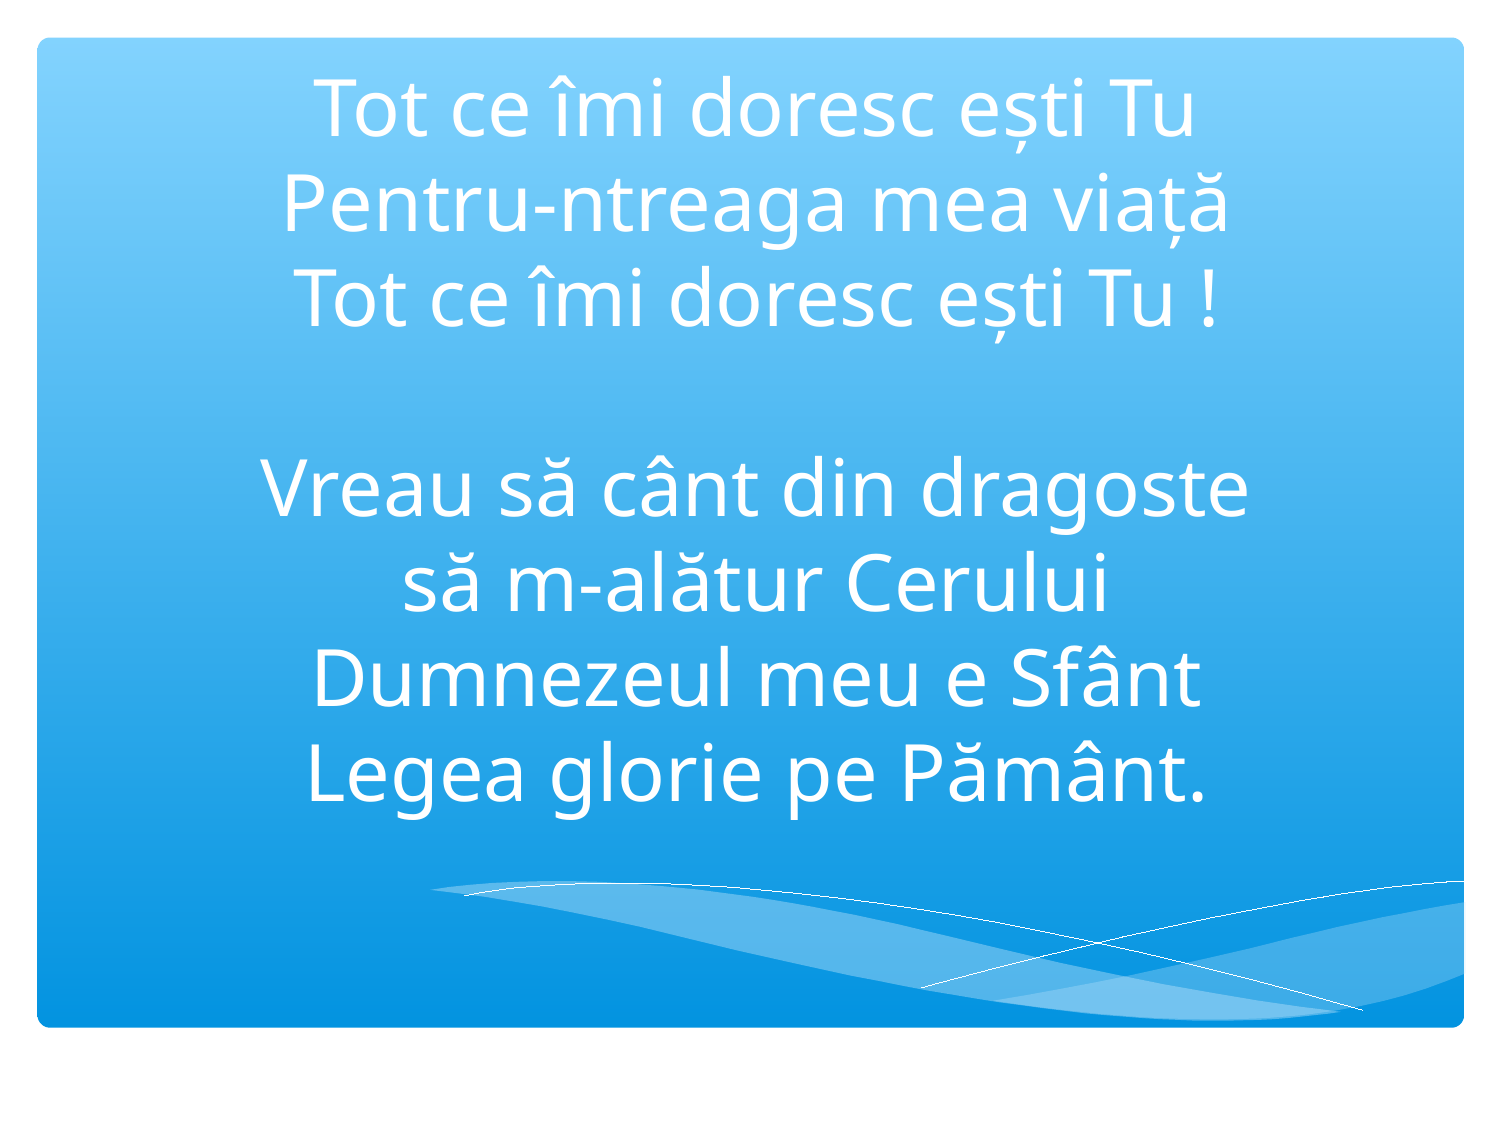

Tot ce îmi doresc eşti Tu
Pentru-ntreaga mea viaţă
Tot ce îmi doresc eşti Tu !
Vreau să cânt din dragoste
să m-alătur Cerului
Dumnezeul meu e Sfânt
Legea glorie pe Pământ.